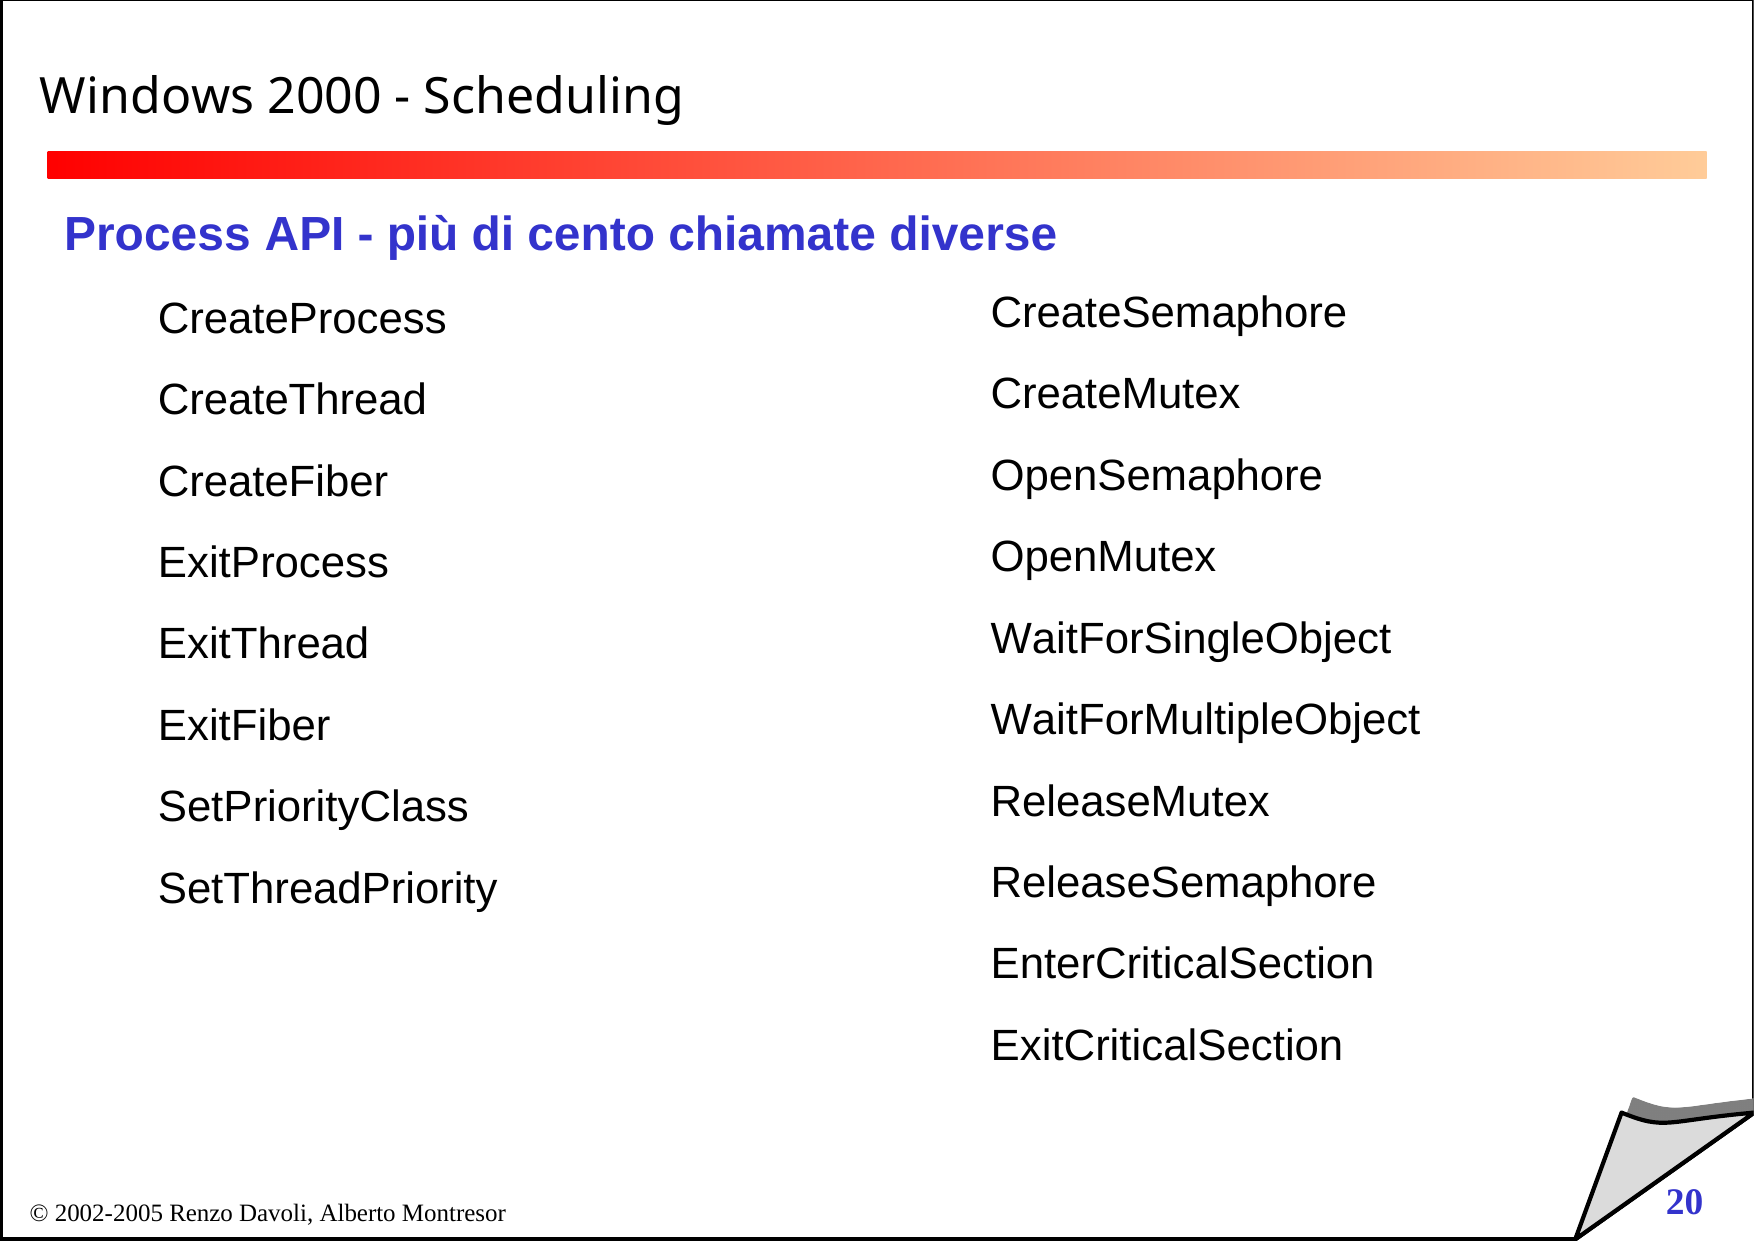

# Windows 2000 - Scheduling
Process API - più di cento chiamate diverse
CreateProcess
CreateThread
CreateFiber
ExitProcess
ExitThread
ExitFiber
SetPriorityClass
SetThreadPriority
CreateSemaphore
CreateMutex
OpenSemaphore
OpenMutex
WaitForSingleObject
WaitForMultipleObject
ReleaseMutex
ReleaseSemaphore
EnterCriticalSection
ExitCriticalSection